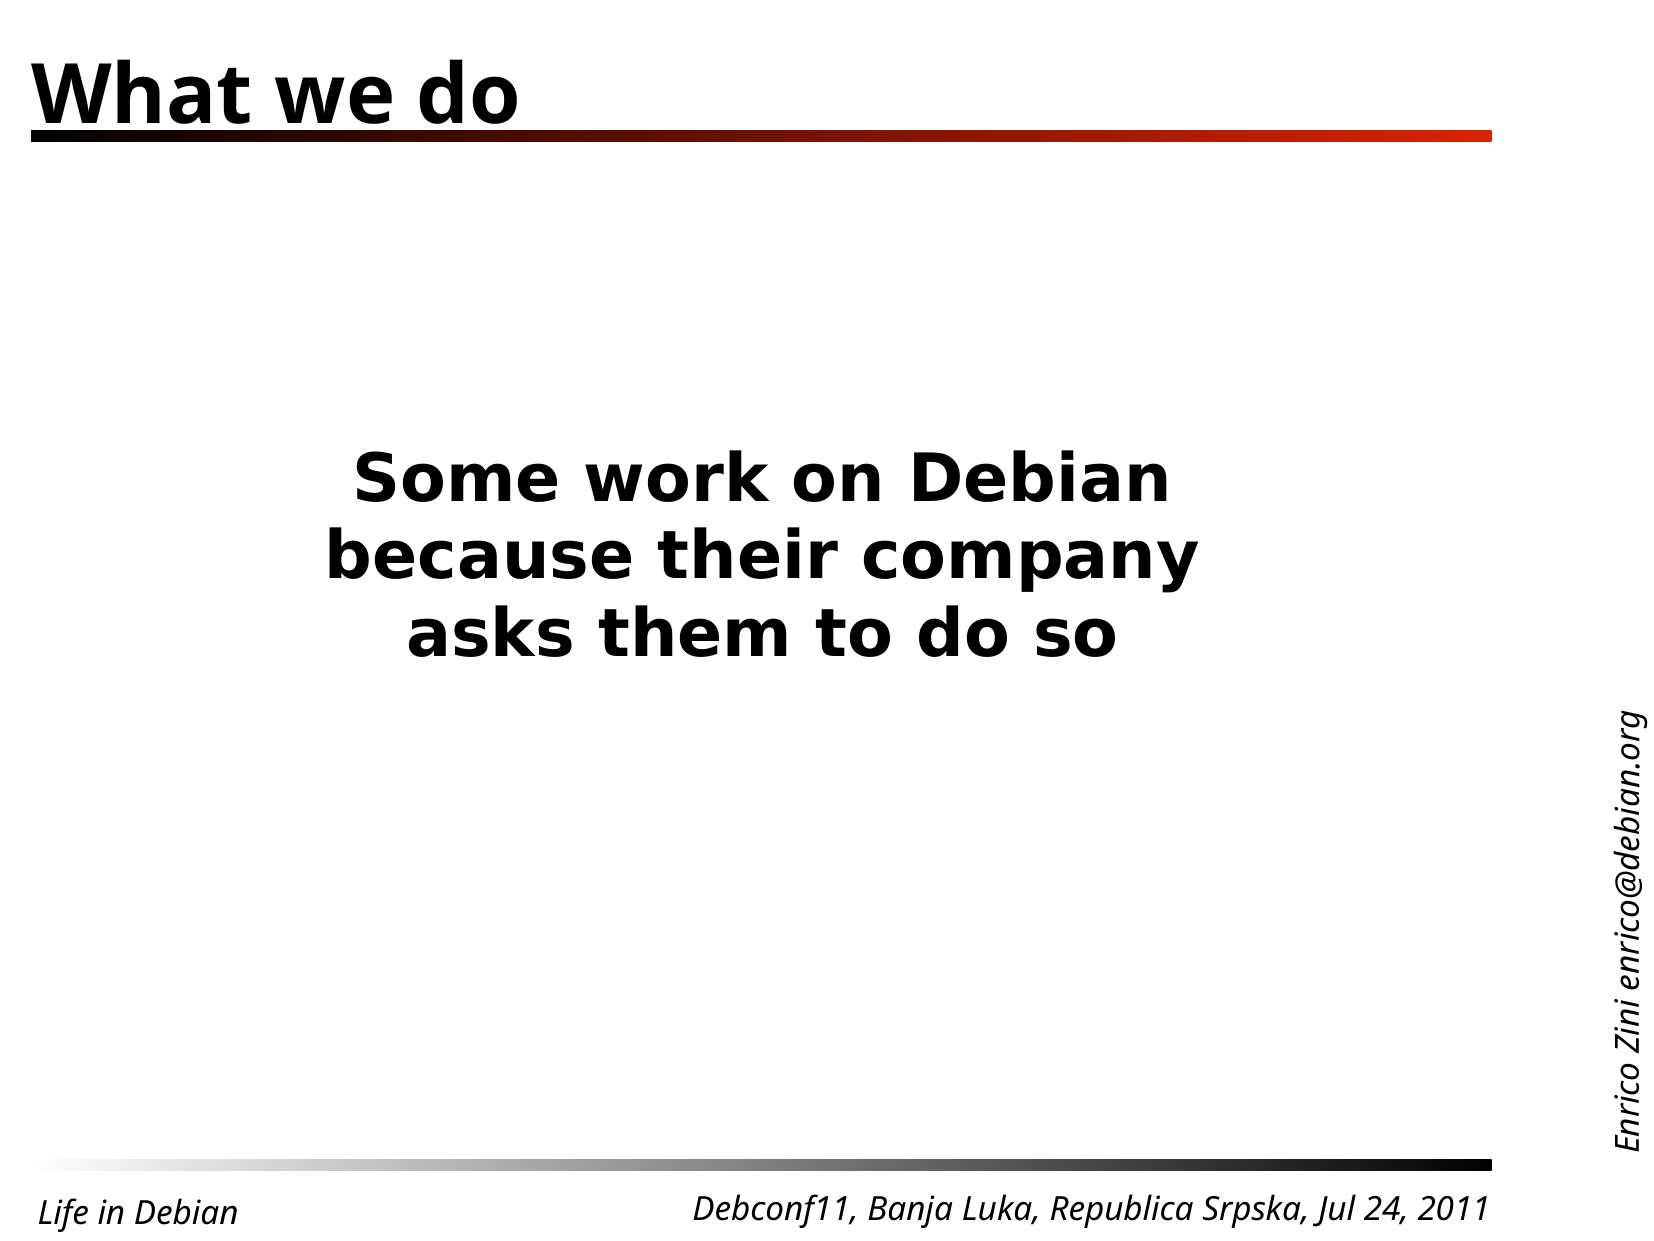

What we do
Some work on Debian
because their company
asks them to do so